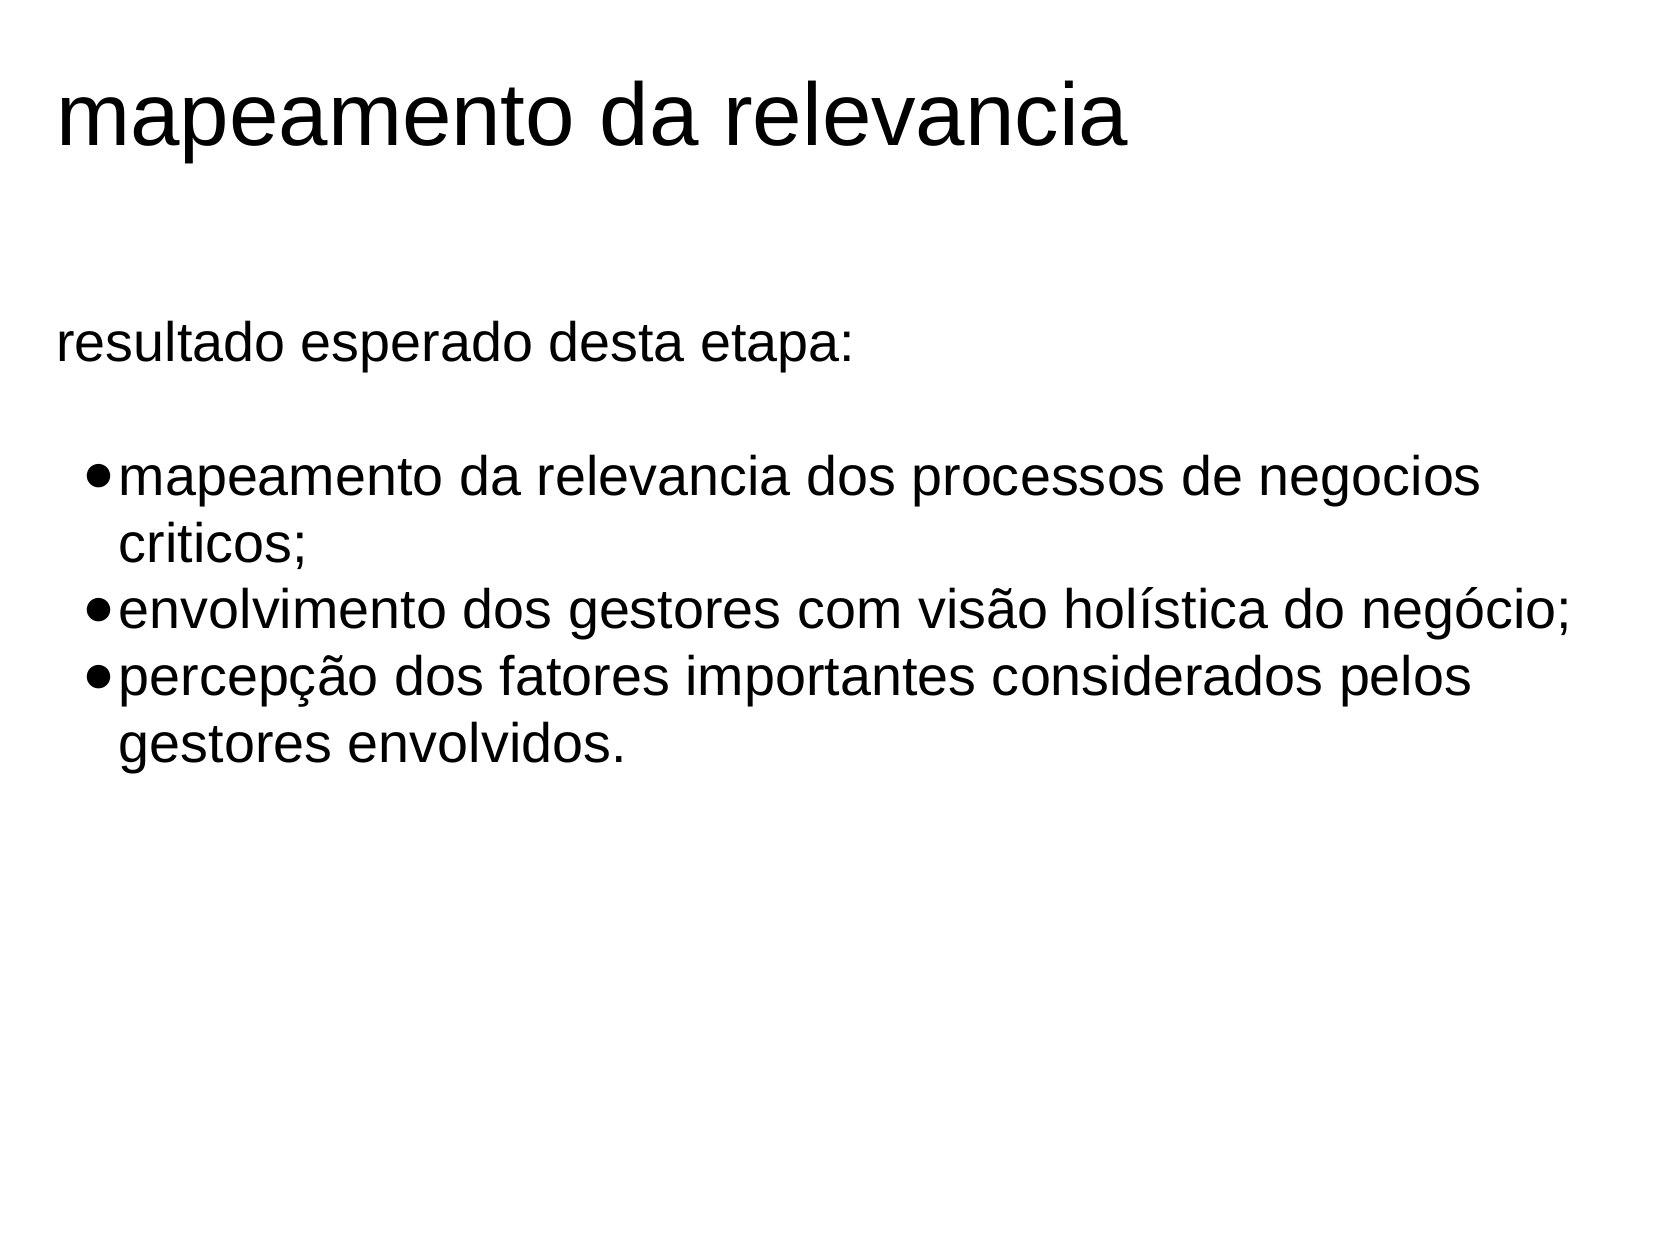

# mapeamento da relevancia
resultado esperado desta etapa:
mapeamento da relevancia dos processos de negocios criticos;
envolvimento dos gestores com visão holística do negócio;
percepção dos fatores importantes considerados pelos gestores envolvidos.